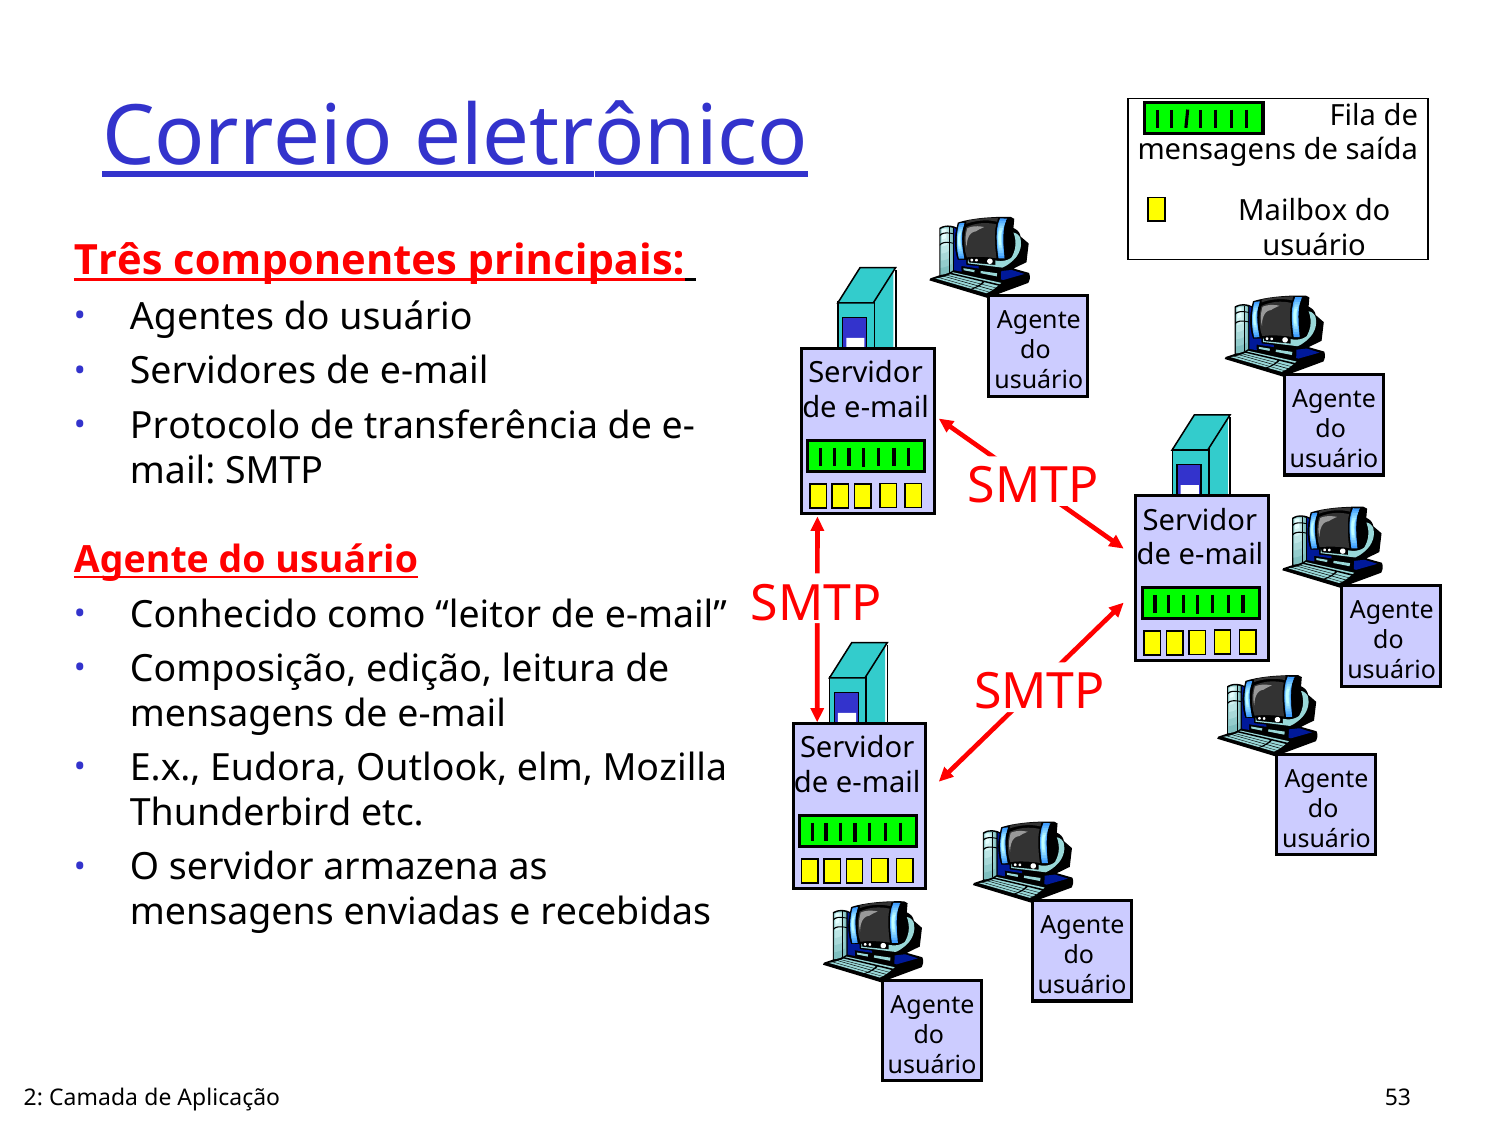

# Correio eletrônico
Fila de
mensagens de saída
Mailbox do usuário
Agente
do
usuário
Três componentes principais:
Agentes do usuário
Servidores de e-mail
Protocolo de transferência de e-mail: SMTP
Agente do usuário
Conhecido como “leitor de e-mail”
Composição, edição, leitura de mensagens de e-mail
E.x., Eudora, Outlook, elm, Mozilla Thunderbird etc.
O servidor armazena as mensagens enviadas e recebidas
Servidor
de e-mail
Agente
do
usuário
Servidor
de e-mail
SMTP
Agente
do
usuário
SMTP
Servidor
de e-mail
SMTP
Agente
do
usuário
Agente
do
usuário
Agente
do
usuário
53